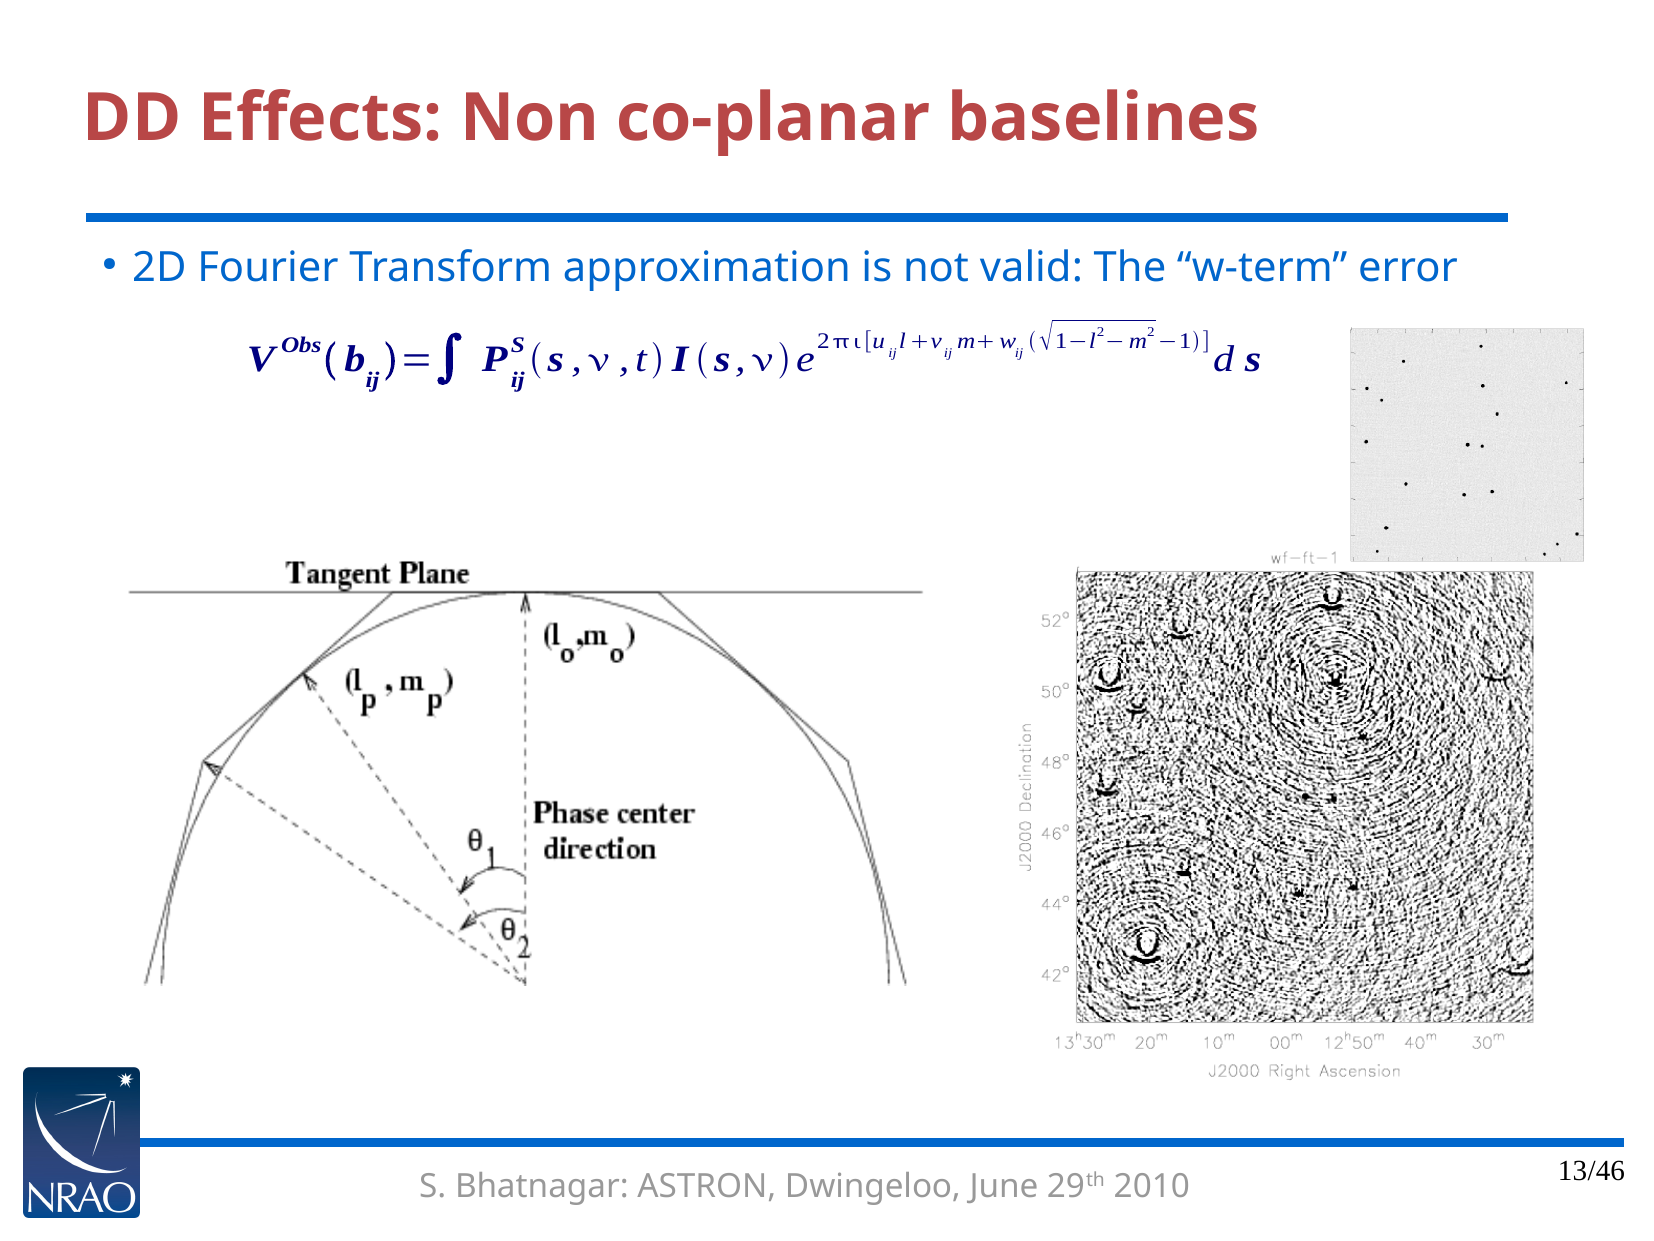

DD Effects: Non co-planar baselines
# 2D Fourier Transform approximation is not valid: The “w-term” error
13